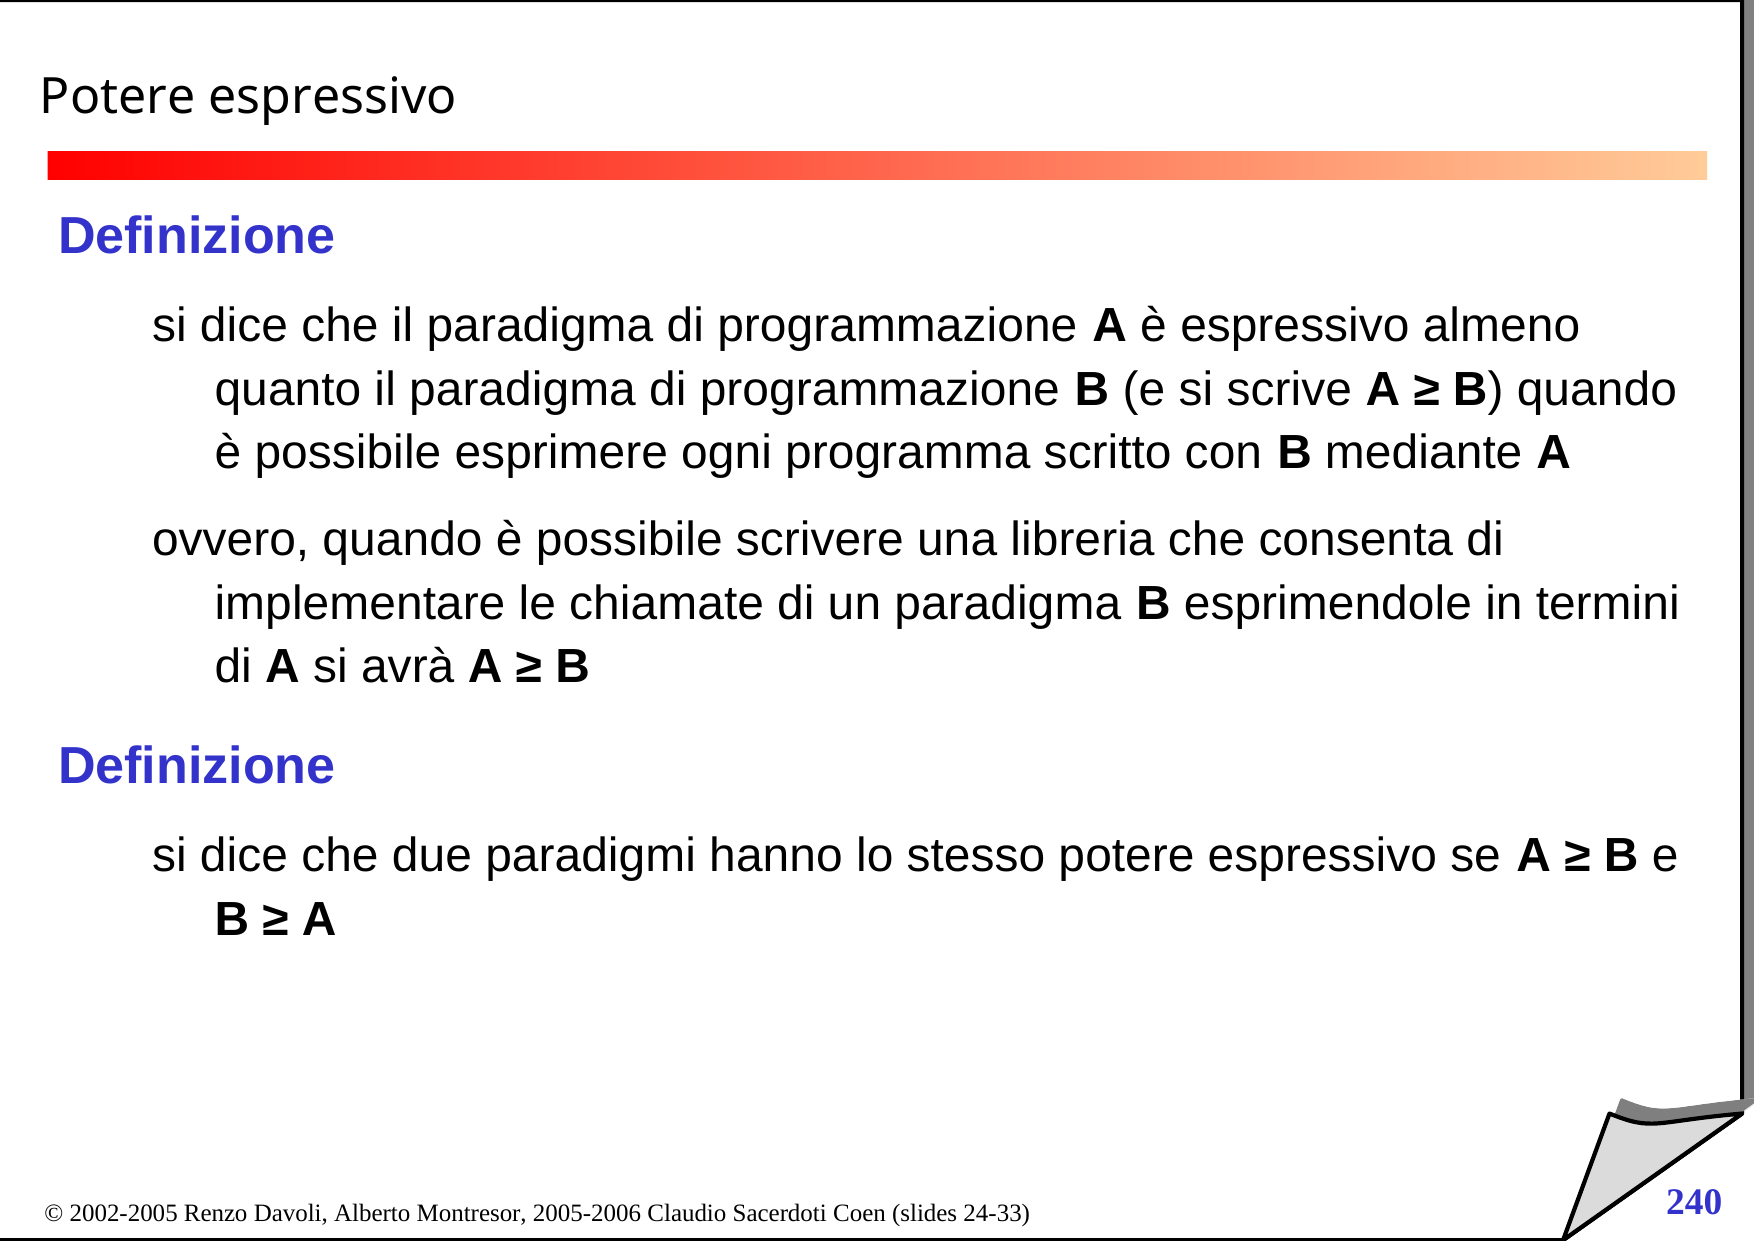

# Potere espressivo
Definizione
si dice che il paradigma di programmazione A è espressivo almeno quanto il paradigma di programmazione B (e si scrive A ≥ B) quando è possibile esprimere ogni programma scritto con B mediante A
ovvero, quando è possibile scrivere una libreria che consenta di implementare le chiamate di un paradigma B esprimendole in termini di A si avrà A ≥ B
Definizione
si dice che due paradigmi hanno lo stesso potere espressivo se A ≥ B e B ≥ A